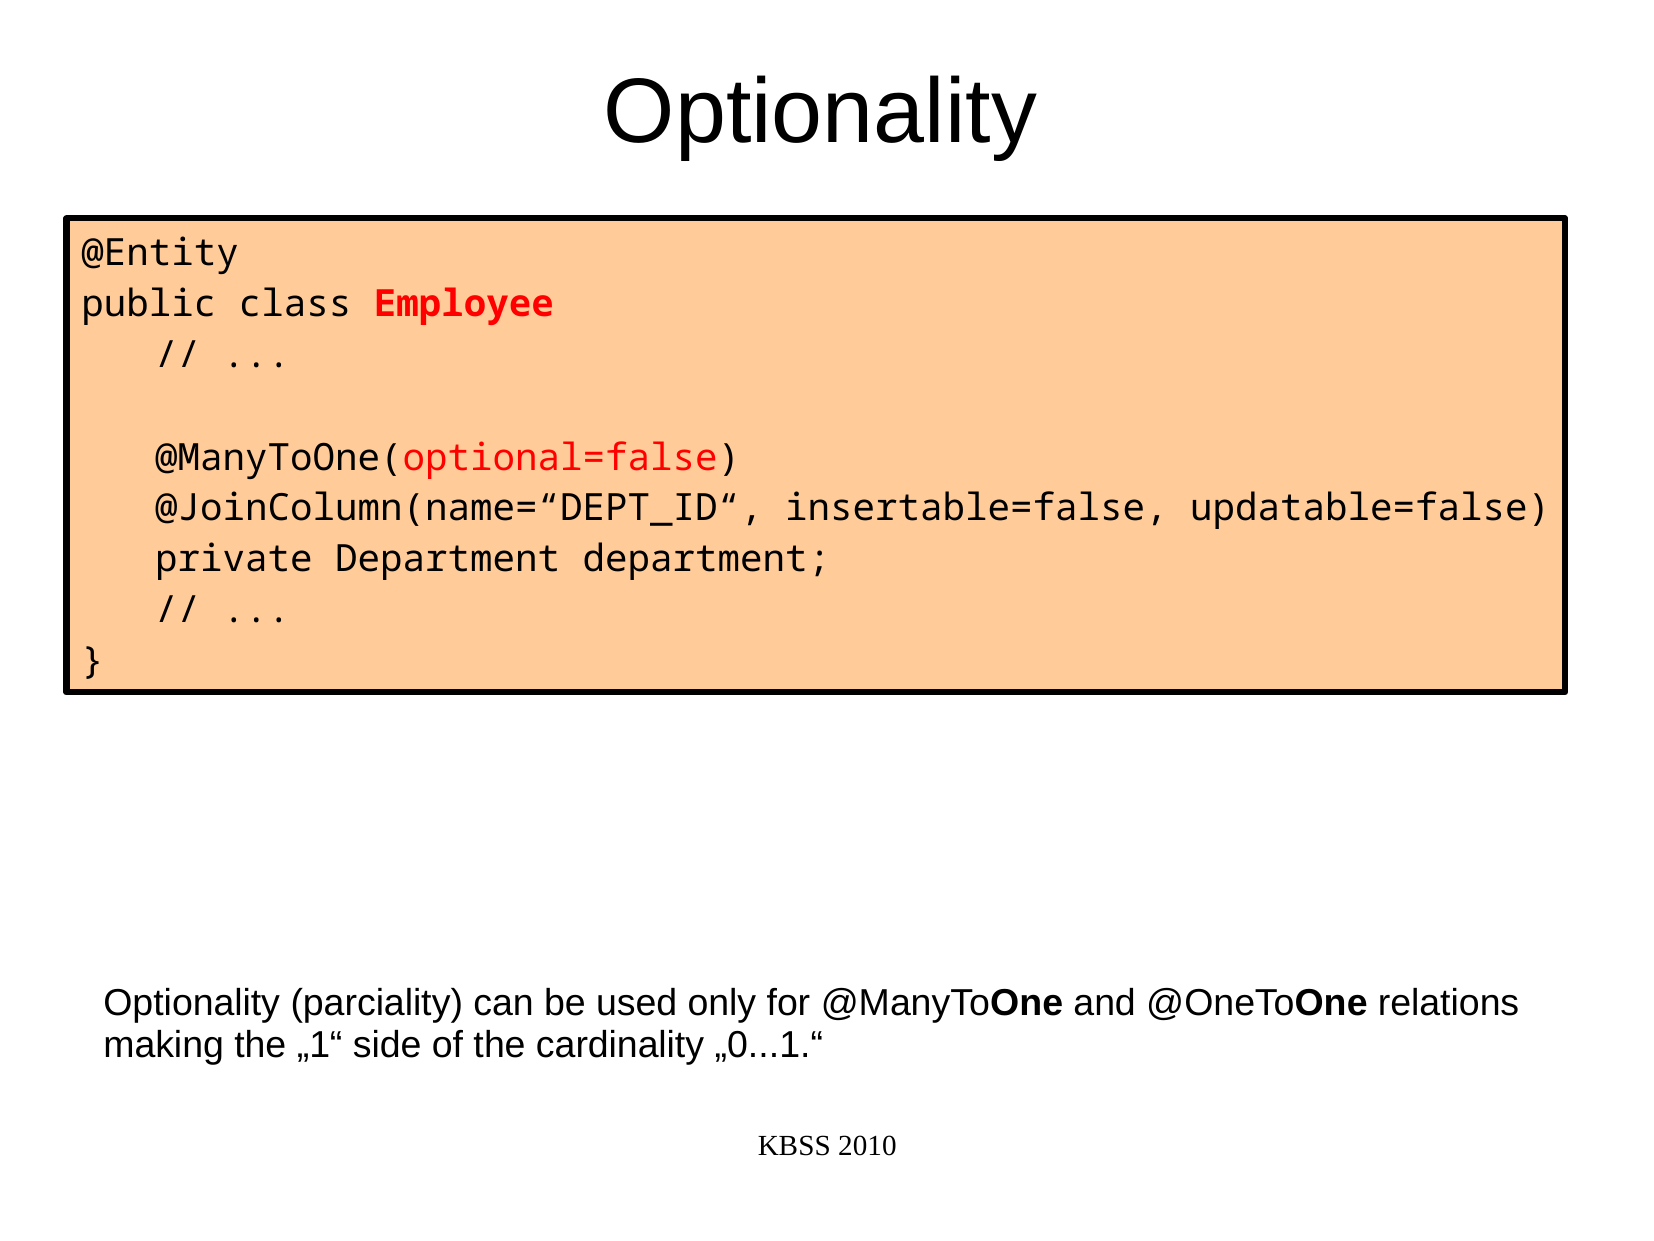

# Optionality
@Entity
public class Employee
	// ...
	@ManyToOne(optional=false)
	@JoinColumn(name=“DEPT_ID“, insertable=false, updatable=false)
	private Department department;
	// ...
}
Optionality (parciality) can be used only for @ManyToOne and @OneToOne relations
making the „1“ side of the cardinality „0...1.“
KBSS 2010